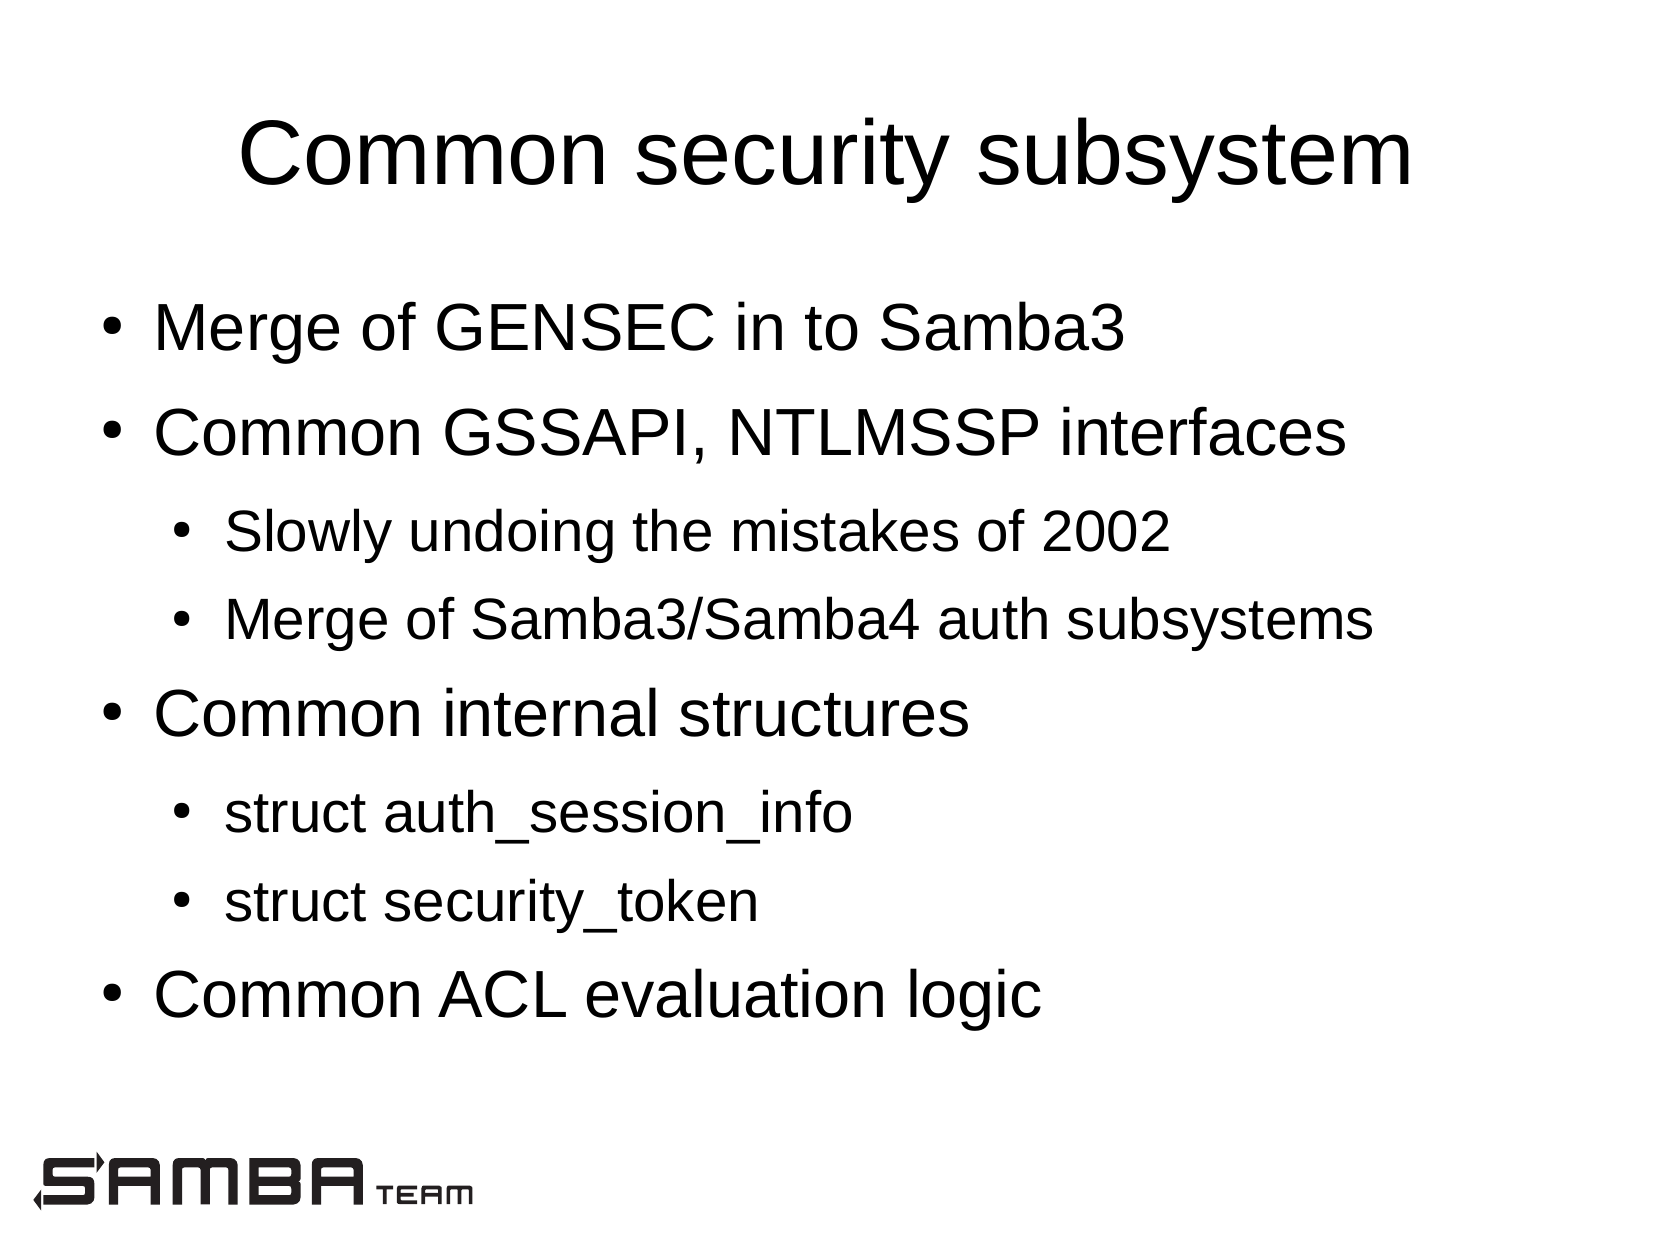

# Common security subsystem
Merge of GENSEC in to Samba3
Common GSSAPI, NTLMSSP interfaces
Slowly undoing the mistakes of 2002
Merge of Samba3/Samba4 auth subsystems
Common internal structures
struct auth_session_info
struct security_token
Common ACL evaluation logic